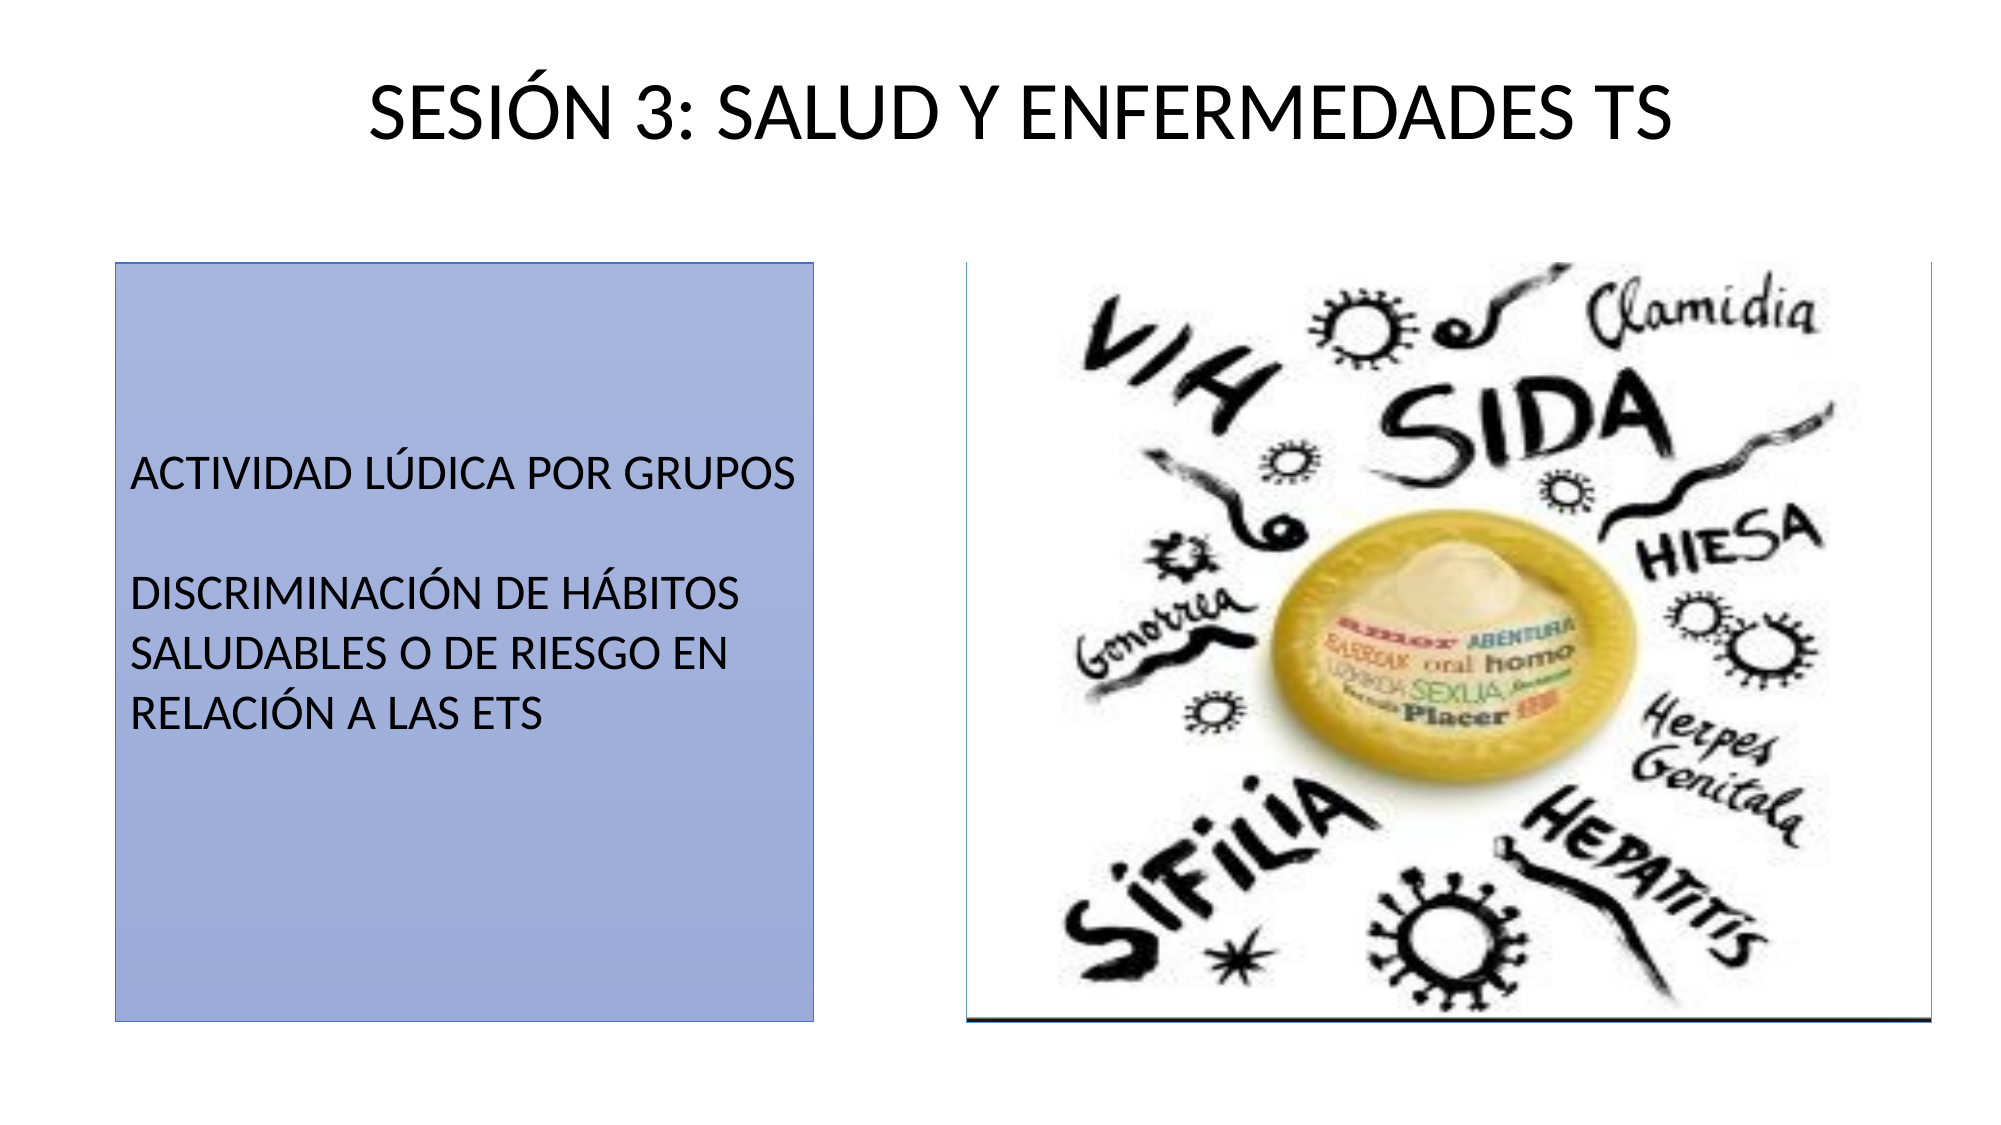

# SESIÓN 3: SALUD Y ENFERMEDADES TS
ACTIVIDAD LÚDICA POR GRUPOS
DISCRIMINACIÓN DE HÁBITOS SALUDABLES O DE RIESGO EN RELACIÓN A LAS ETS